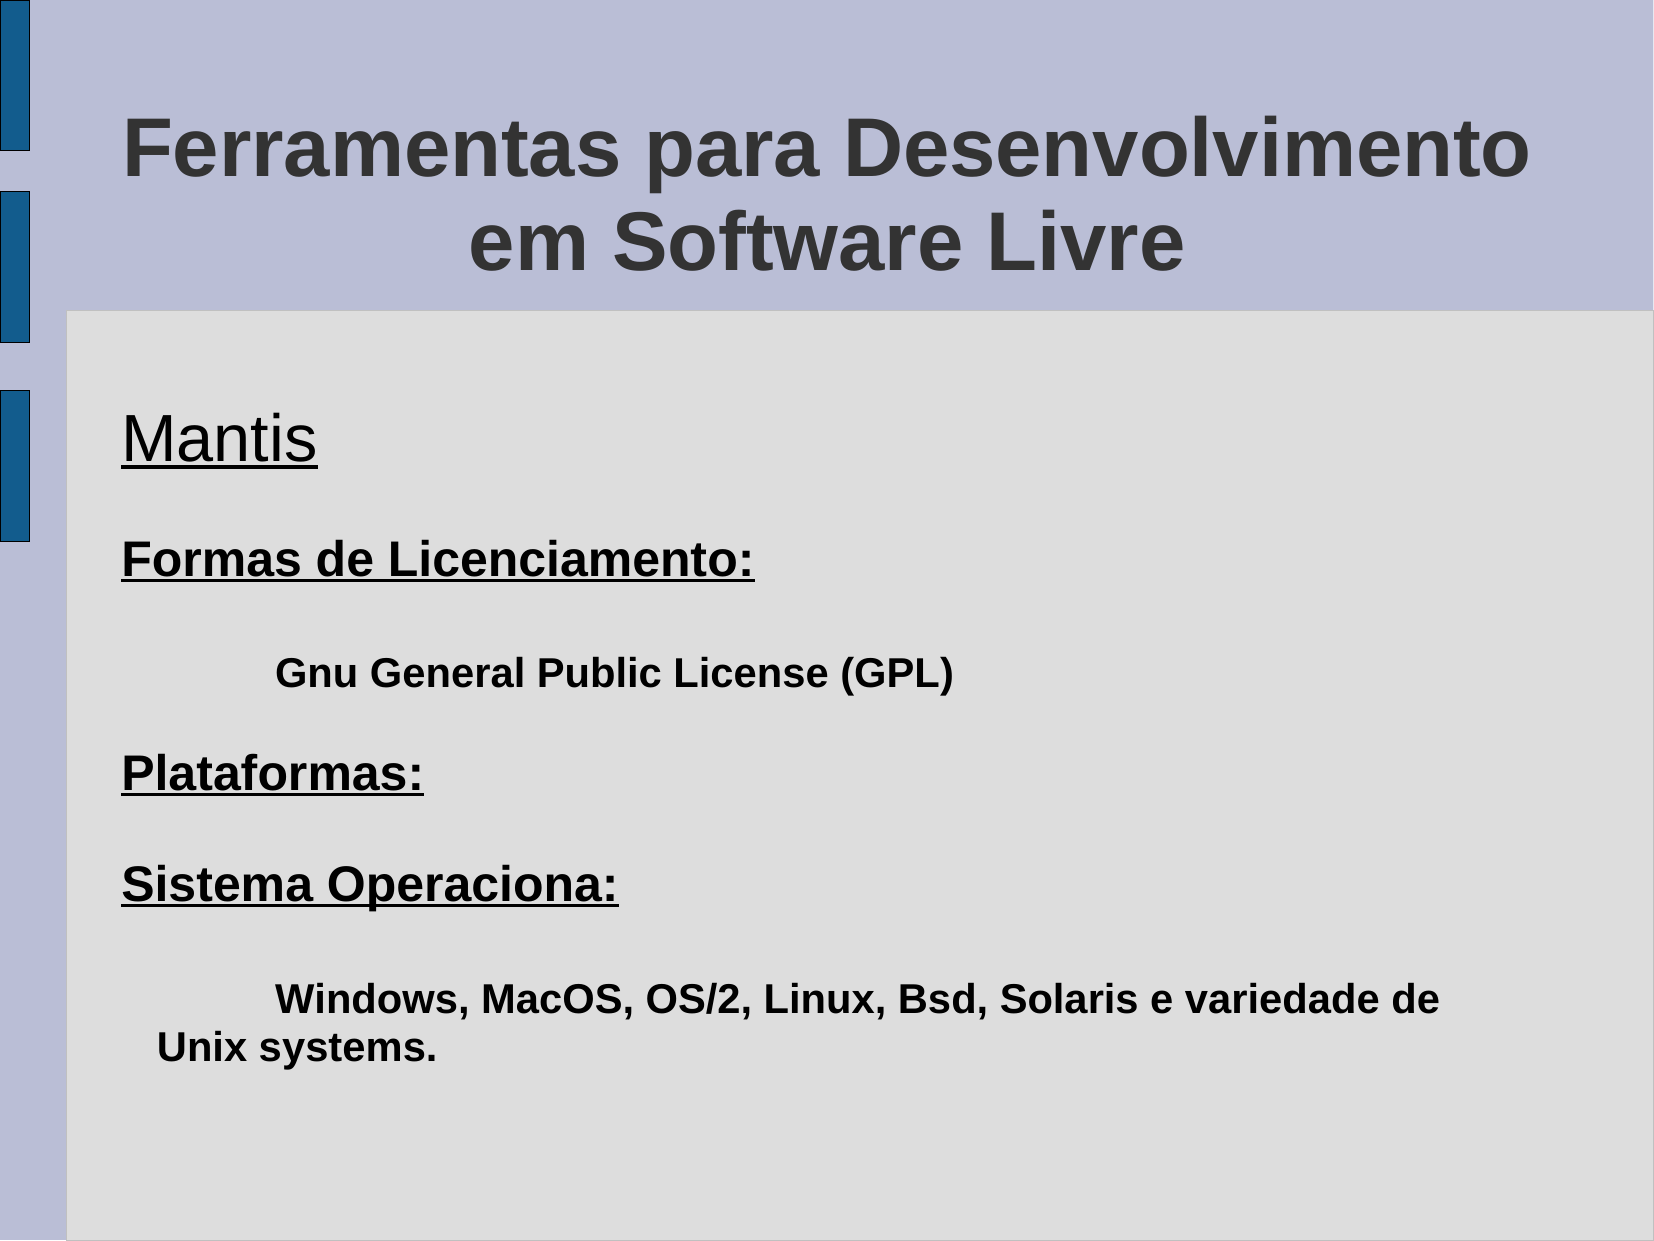

# Ferramentas para Desenvolvimento em Software Livre
Mantis
Formas de Licenciamento:
	Gnu General Public License (GPL)
Plataformas:
Sistema Operaciona:
	Windows, MacOS, OS/2, Linux, Bsd, Solaris e variedade de Unix systems.